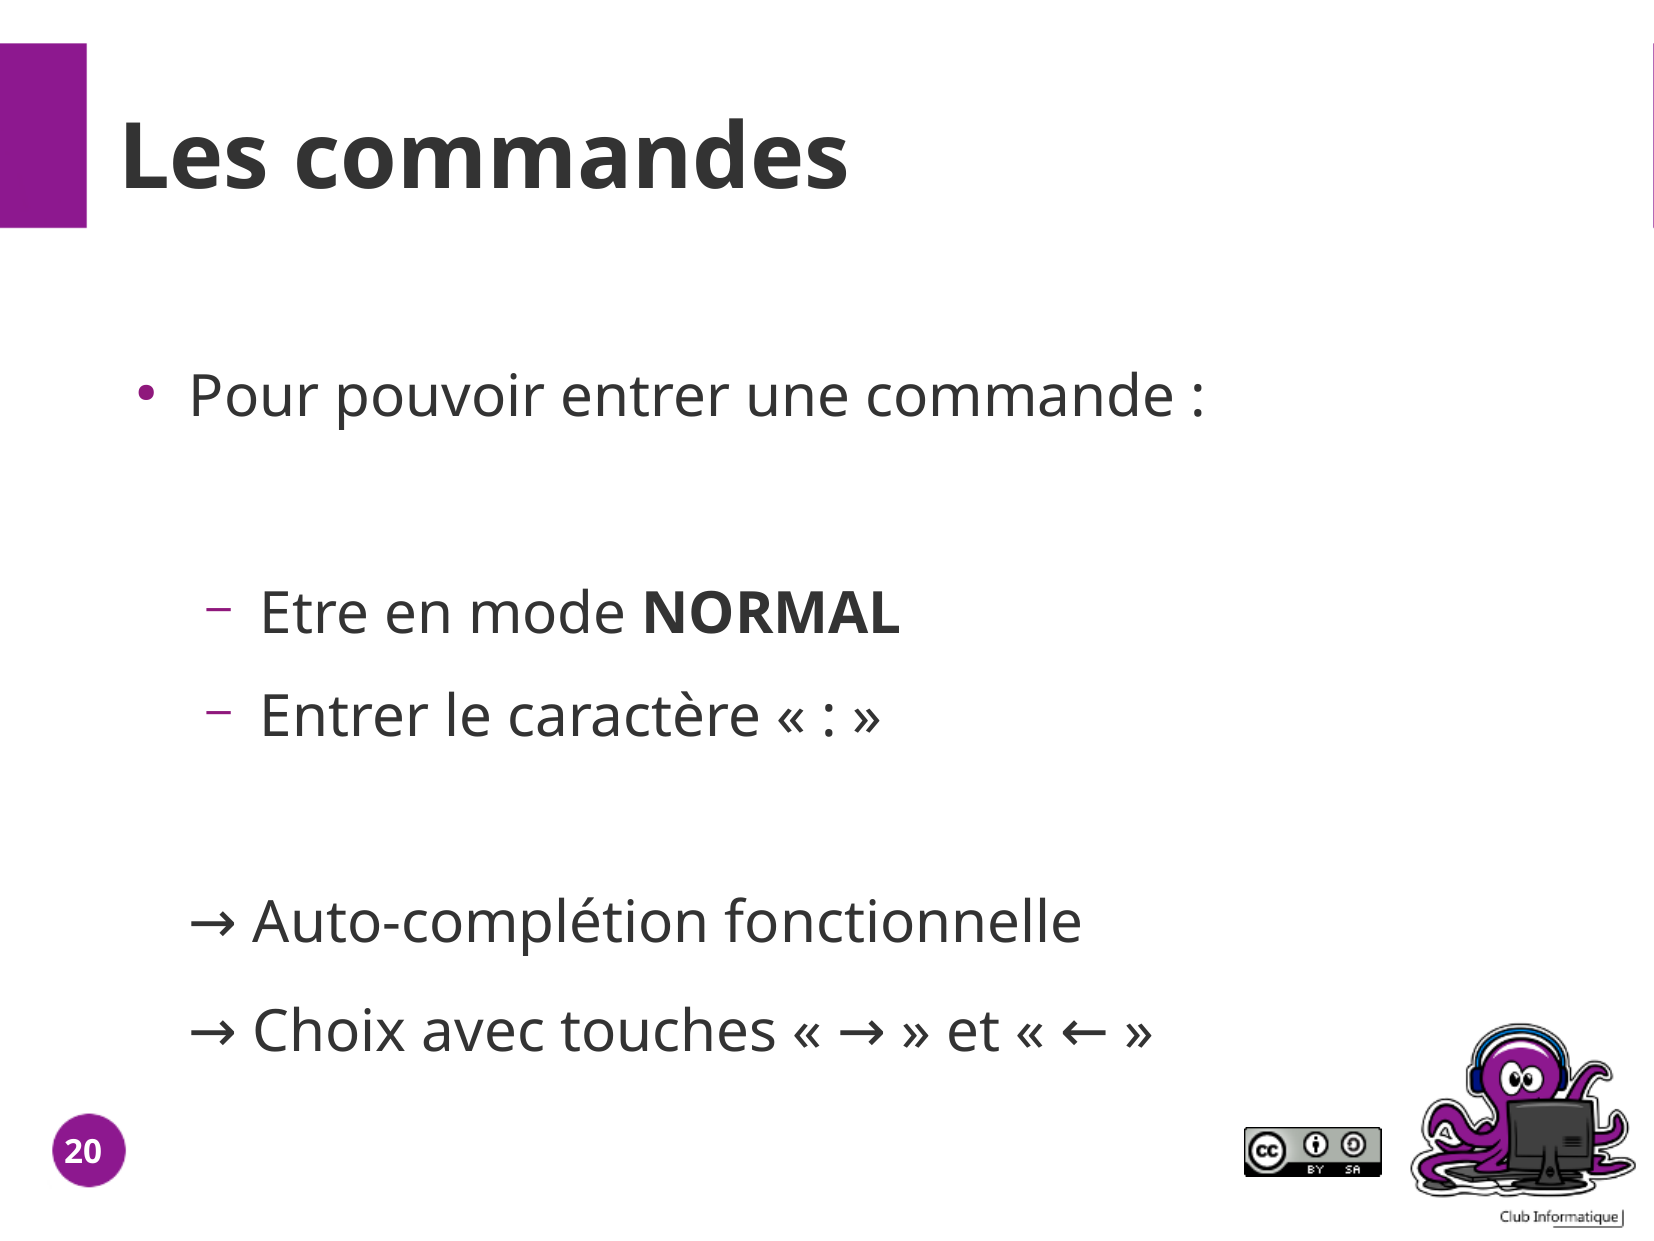

# Les commandes
Pour pouvoir entrer une commande :
Etre en mode NORMAL
Entrer le caractère « : »
→ Auto-complétion fonctionnelle
→ Choix avec touches « → » et « ← »
20